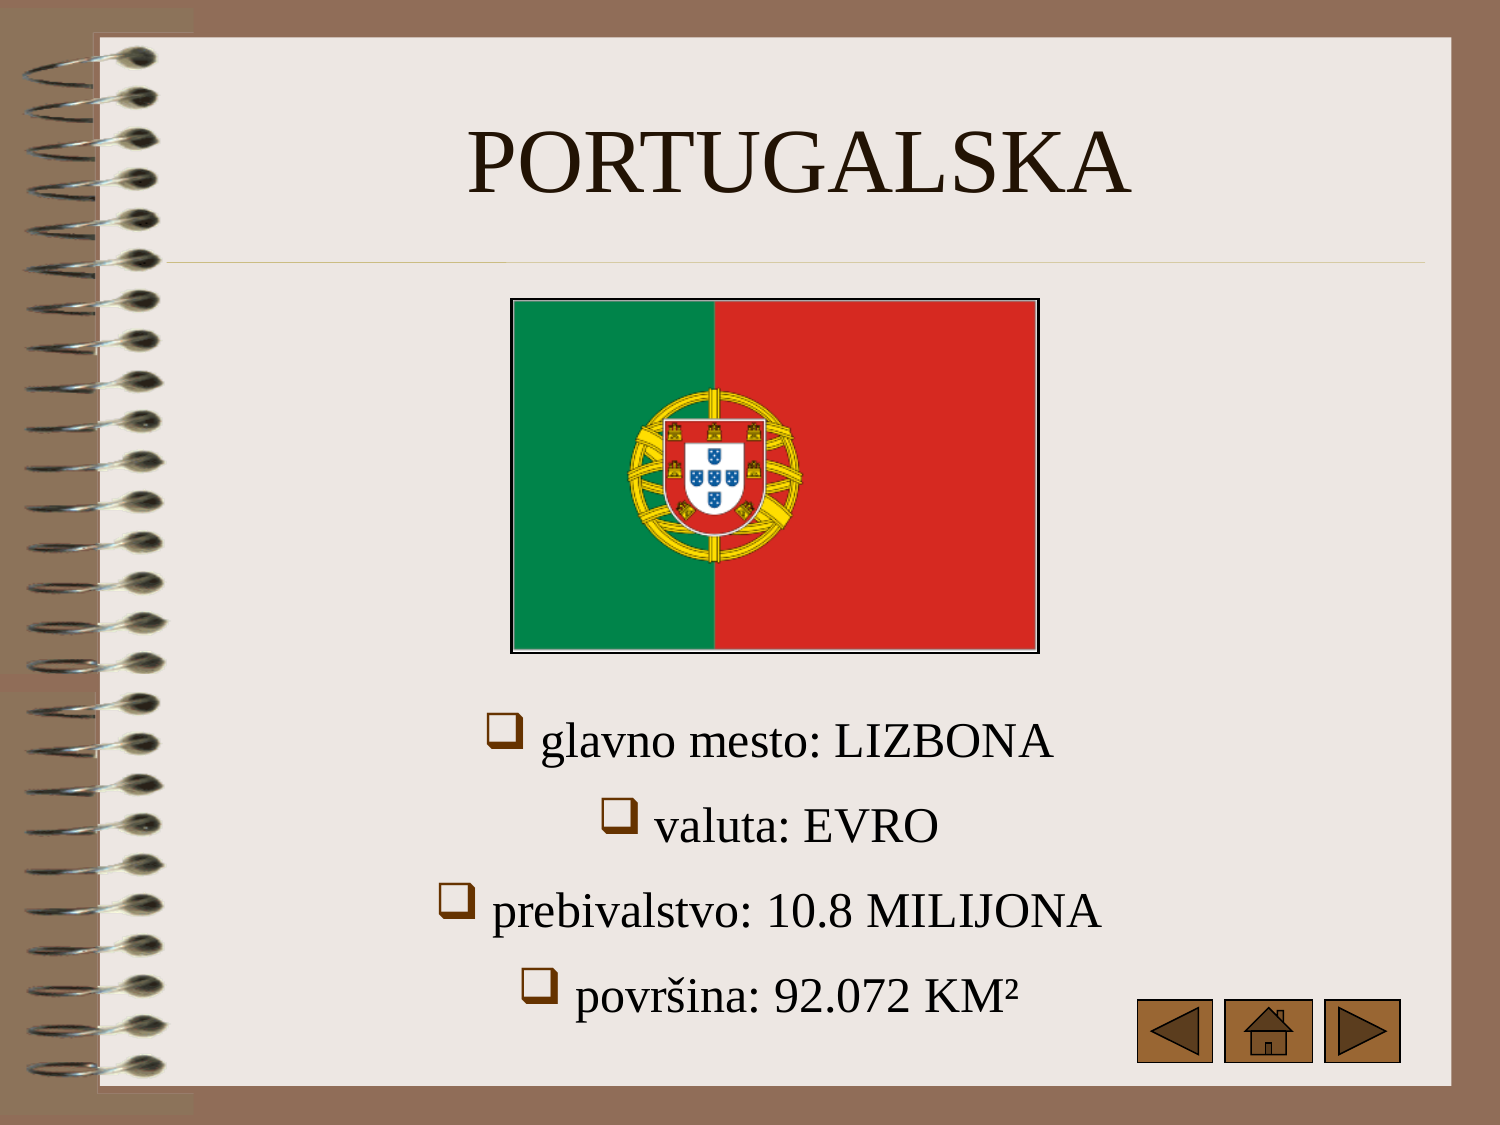

# PORTUGALSKA
 glavno mesto: LIZBONA
 valuta: EVRO
 prebivalstvo: 10.8 MILIJONA
 površina: 92.072 KM²